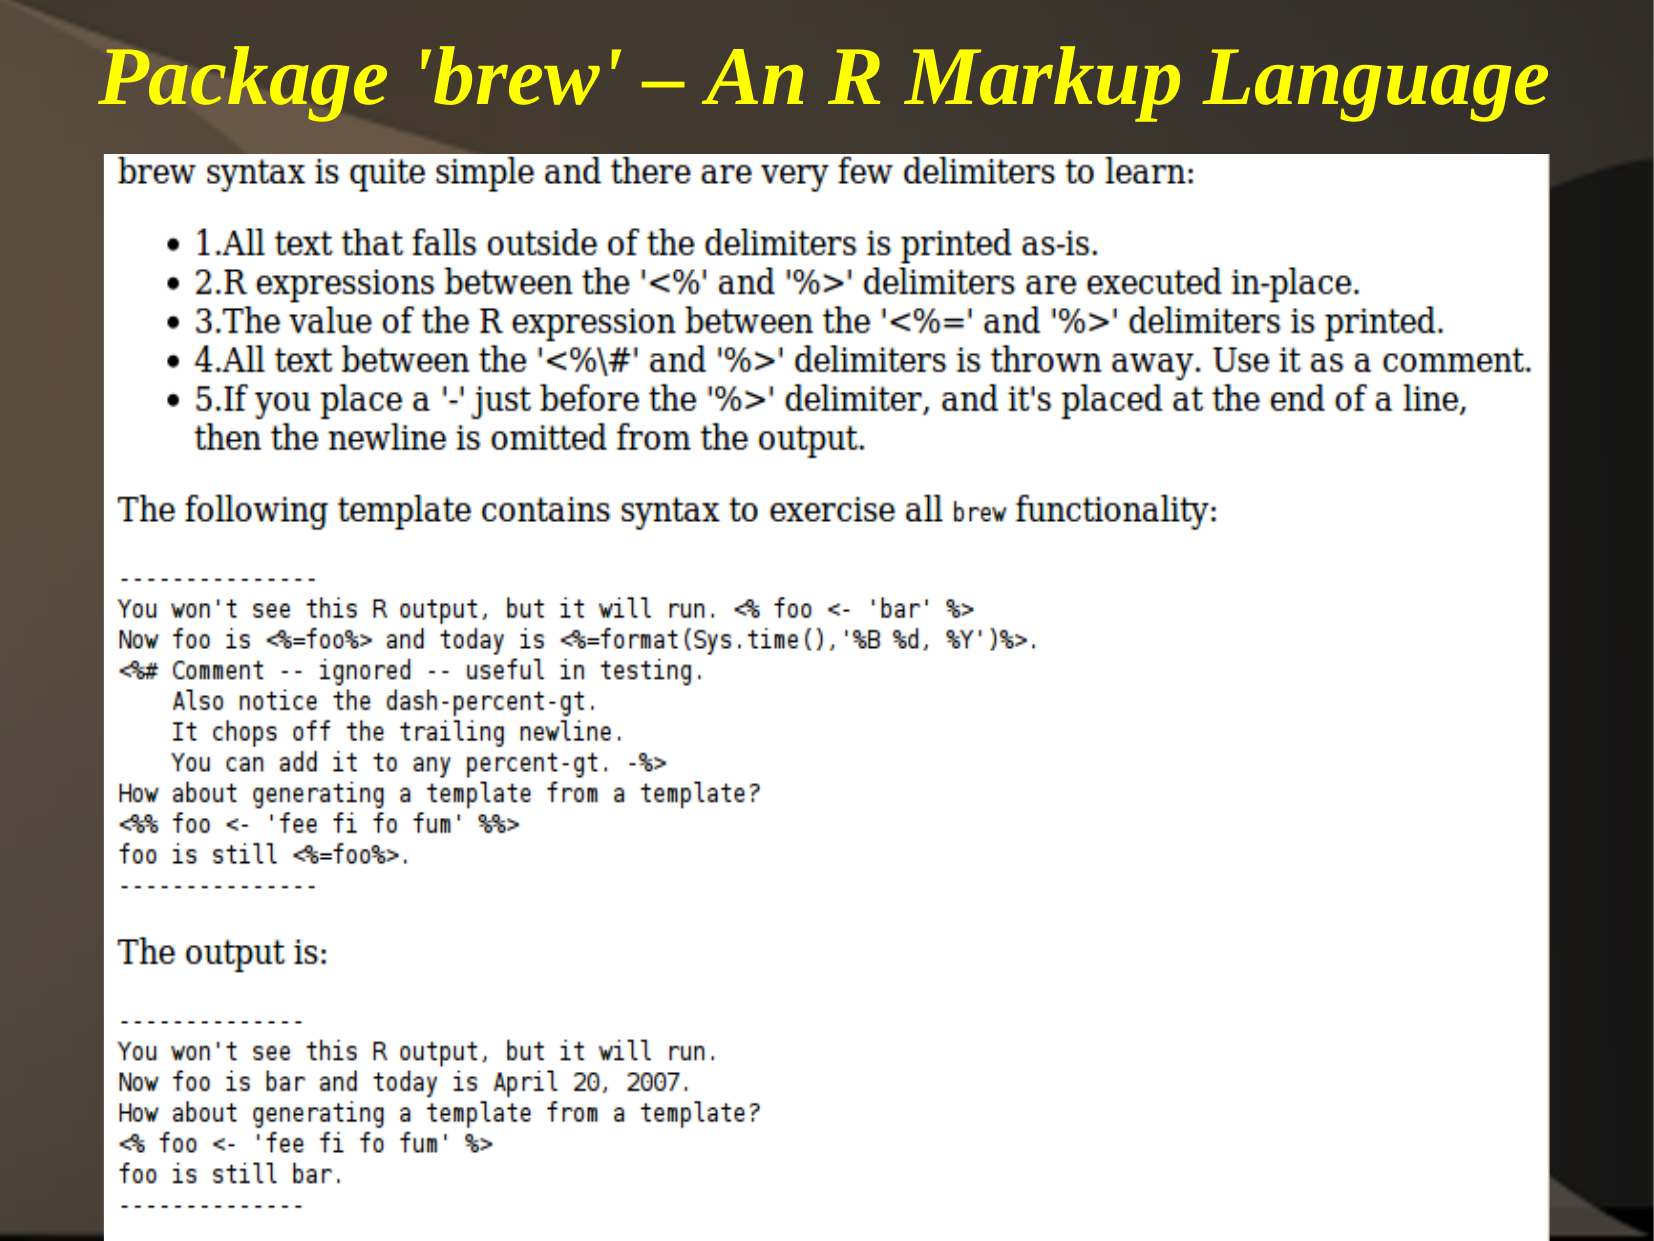

# Package 'brew' – An R Markup Language